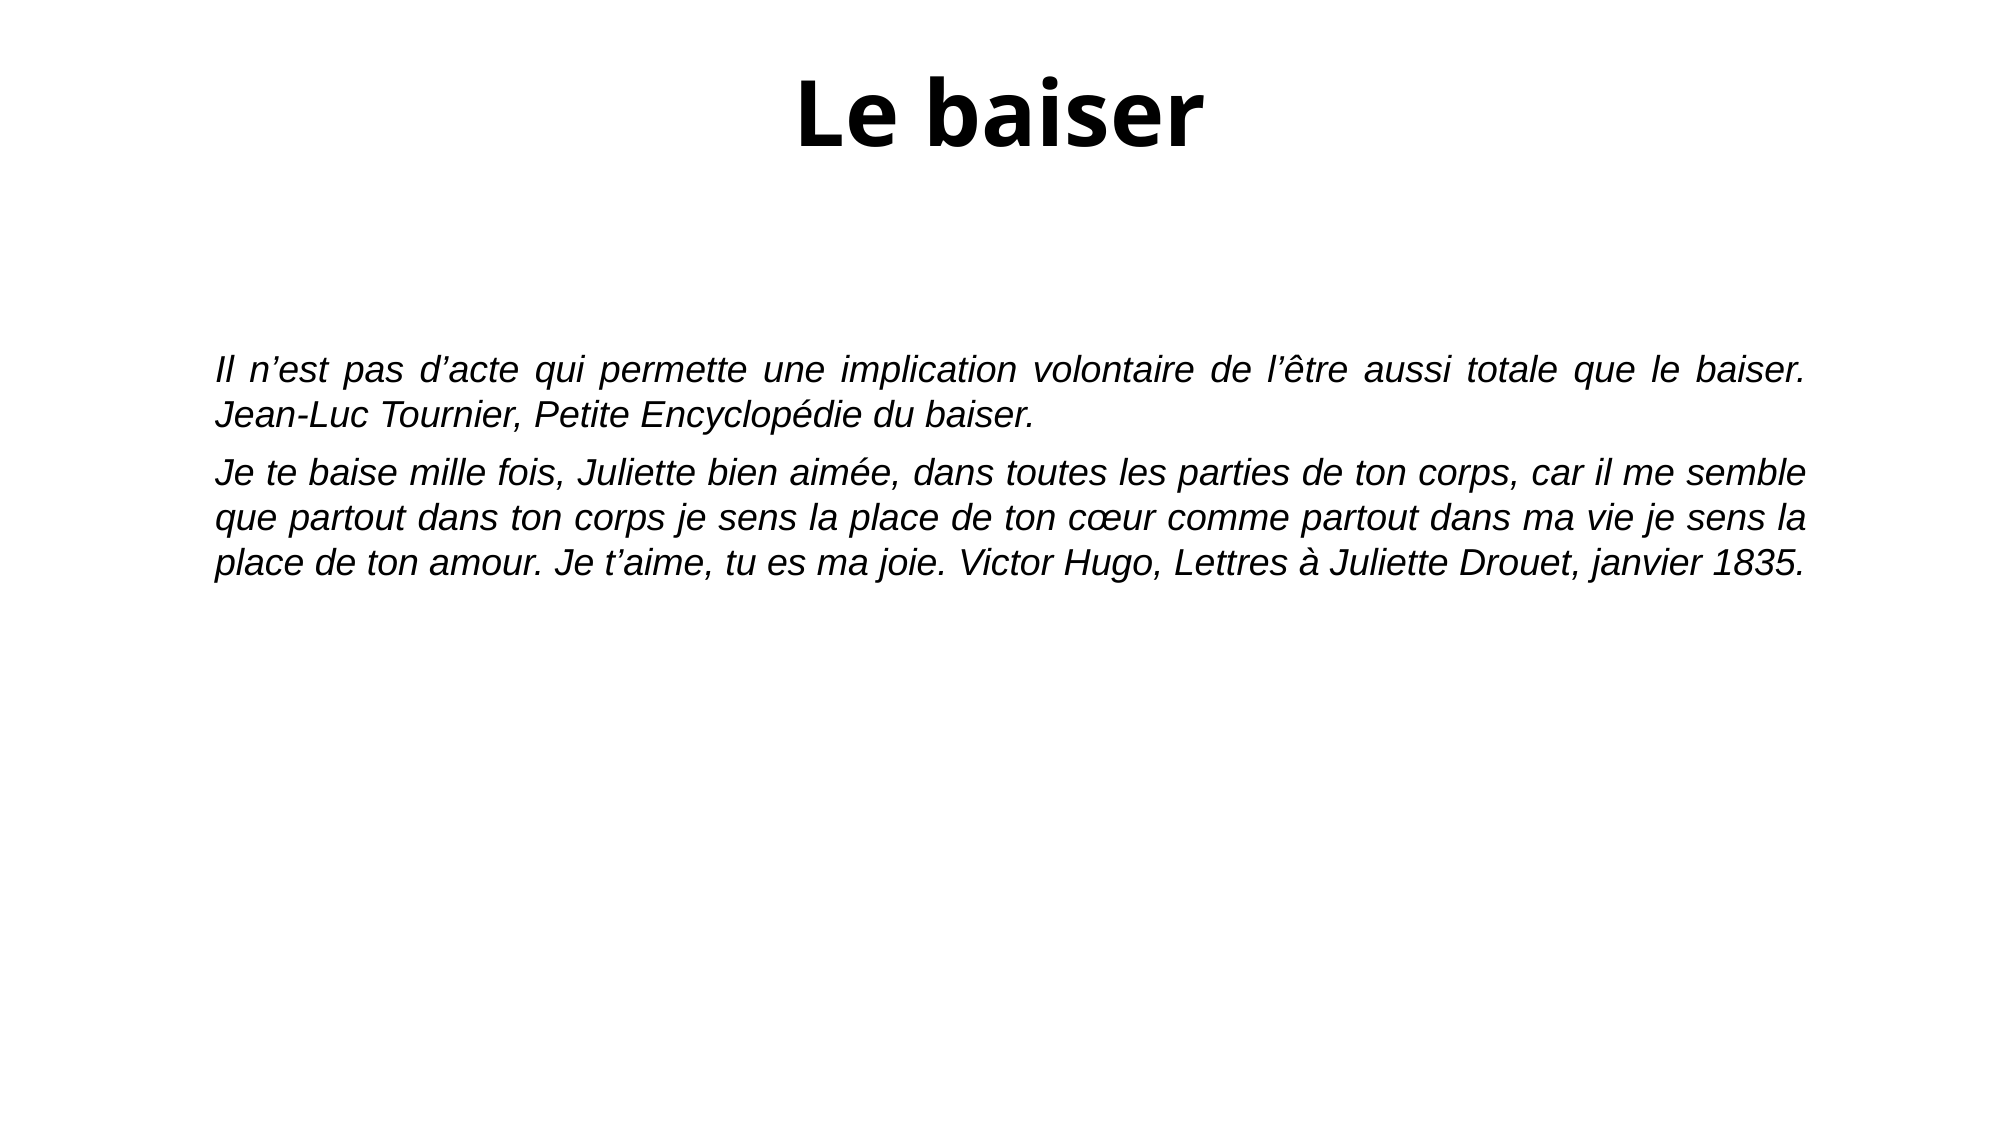

Le baiser
Il n’est pas d’acte qui permette une implication volontaire de l’être aussi totale que le baiser. Jean-Luc Tournier, Petite Encyclopédie du baiser.
Je te baise mille fois, Juliette bien aimée, dans toutes les parties de ton corps, car il me semble que partout dans ton corps je sens la place de ton cœur comme partout dans ma vie je sens la place de ton amour. Je t’aime, tu es ma joie. Victor Hugo, Lettres à Juliette Drouet, janvier 1835.